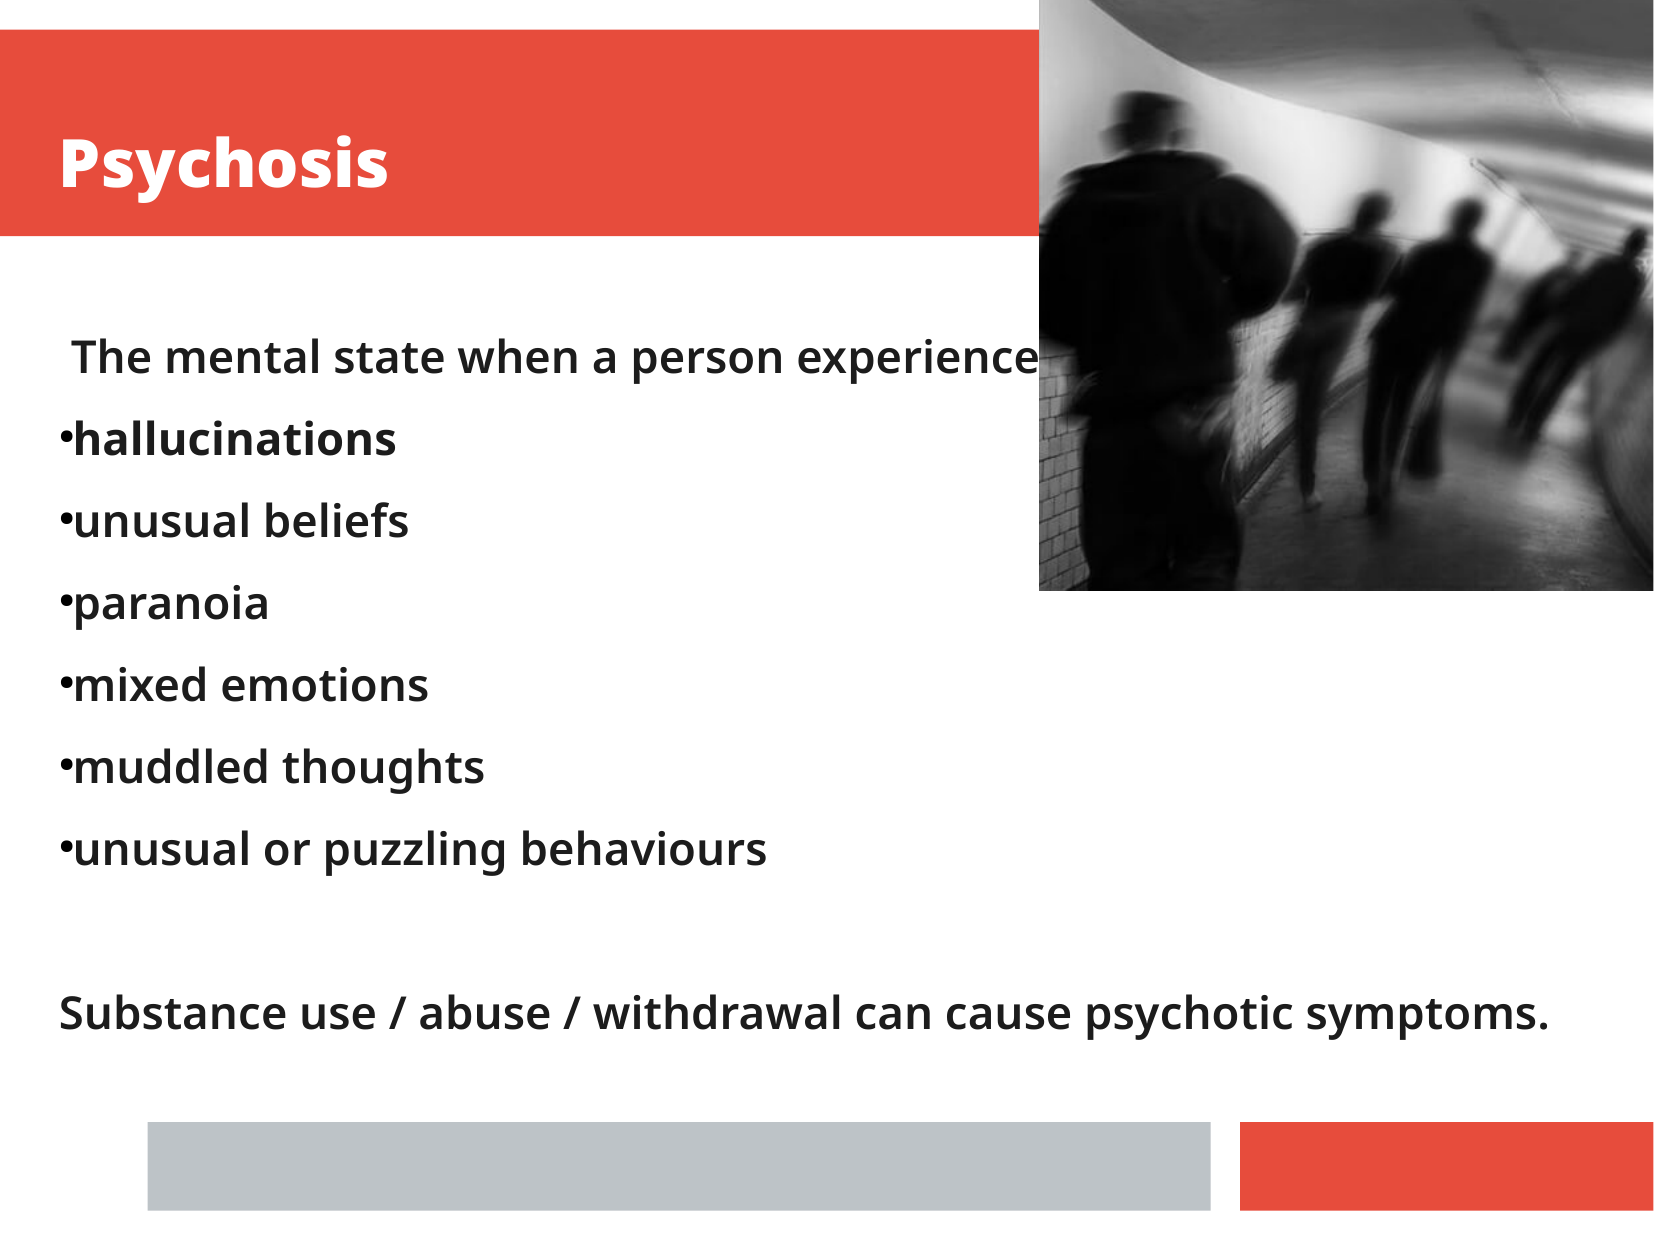

# Psychosis
 The mental state when a person experiences
hallucinations
unusual beliefs
paranoia
mixed emotions
muddled thoughts
unusual or puzzling behaviours
Substance use / abuse / withdrawal can cause psychotic symptoms.